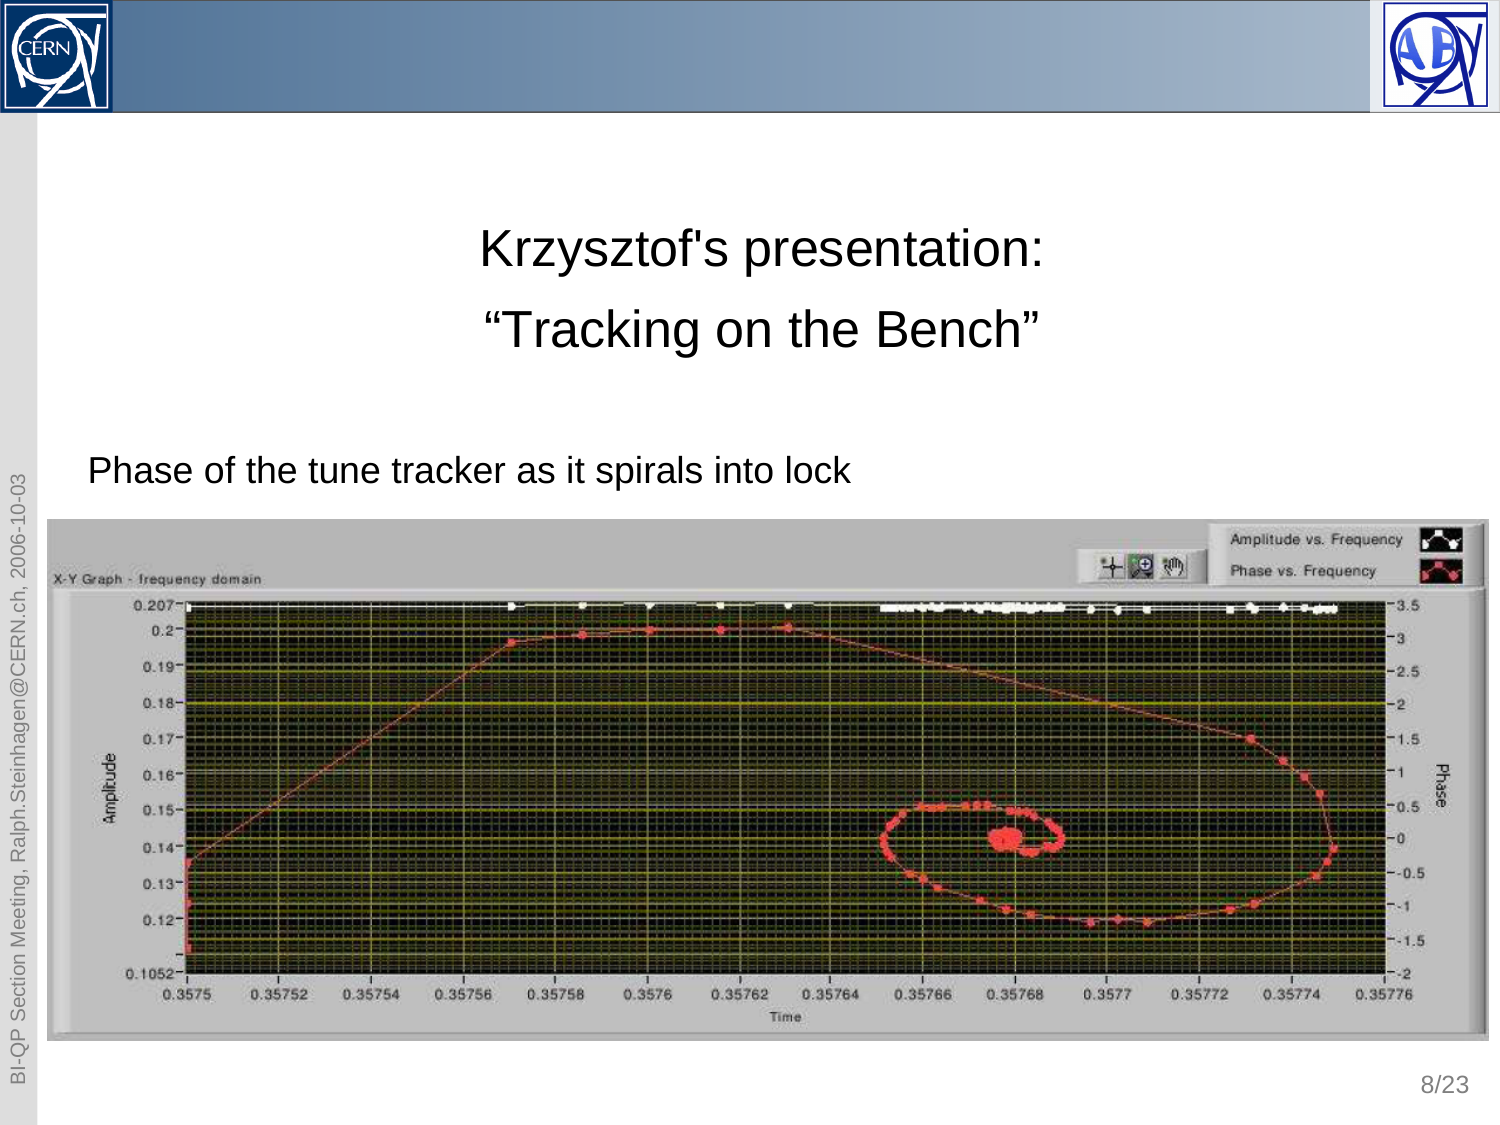

#
Krzysztof's presentation:
“Tracking on the Bench”
Phase of the tune tracker as it spirals into lock